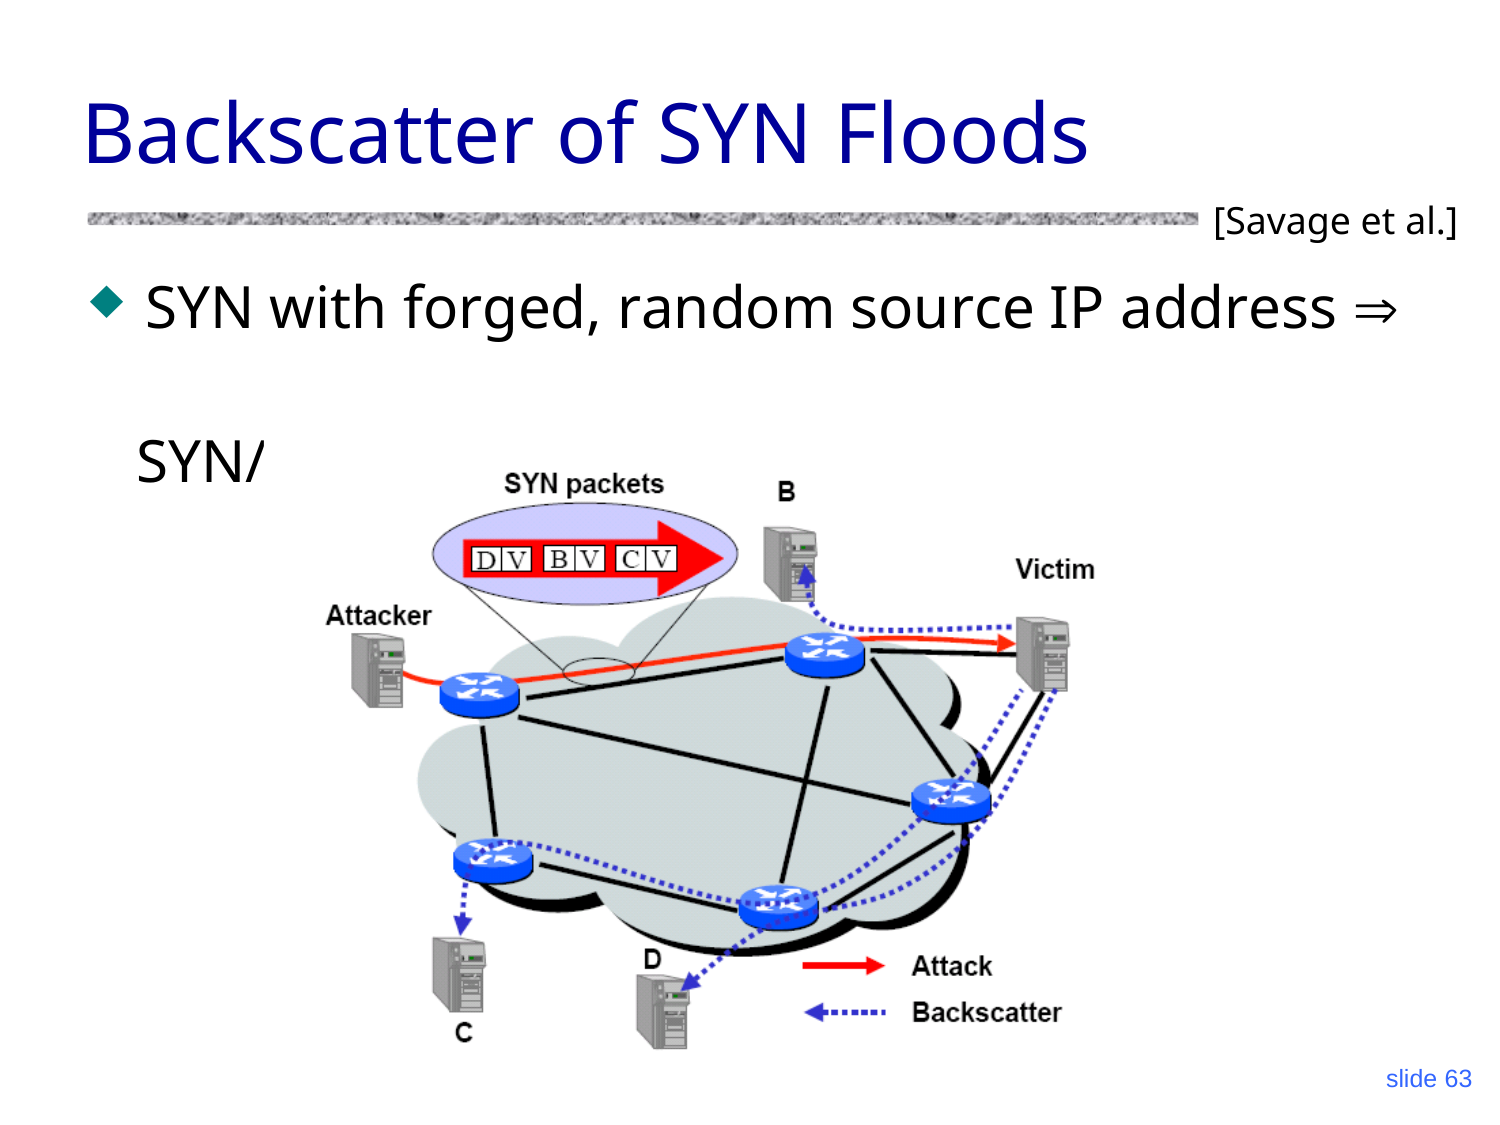

Backscatter of SYN Floods
[Savage et al.]
SYN with forged, random source IP address 
 SYN/ACK to random host
slide